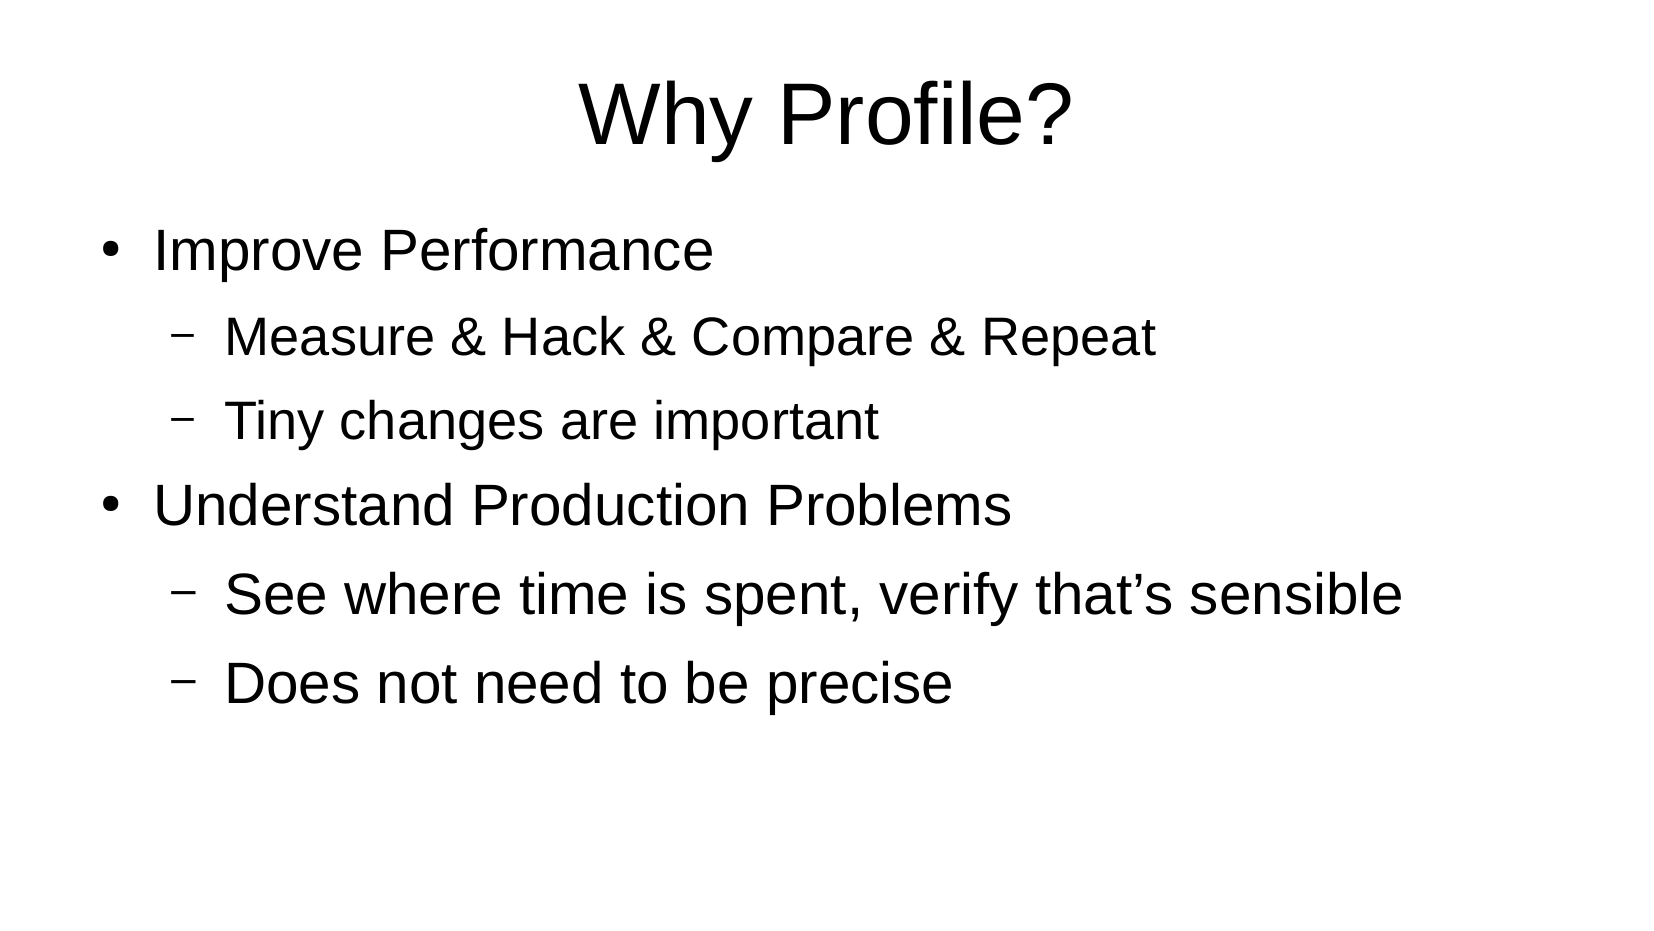

# Why Profile?
Improve Performance
Measure & Hack & Compare & Repeat
Tiny changes are important
Understand Production Problems
See where time is spent, verify that’s sensible
Does not need to be precise